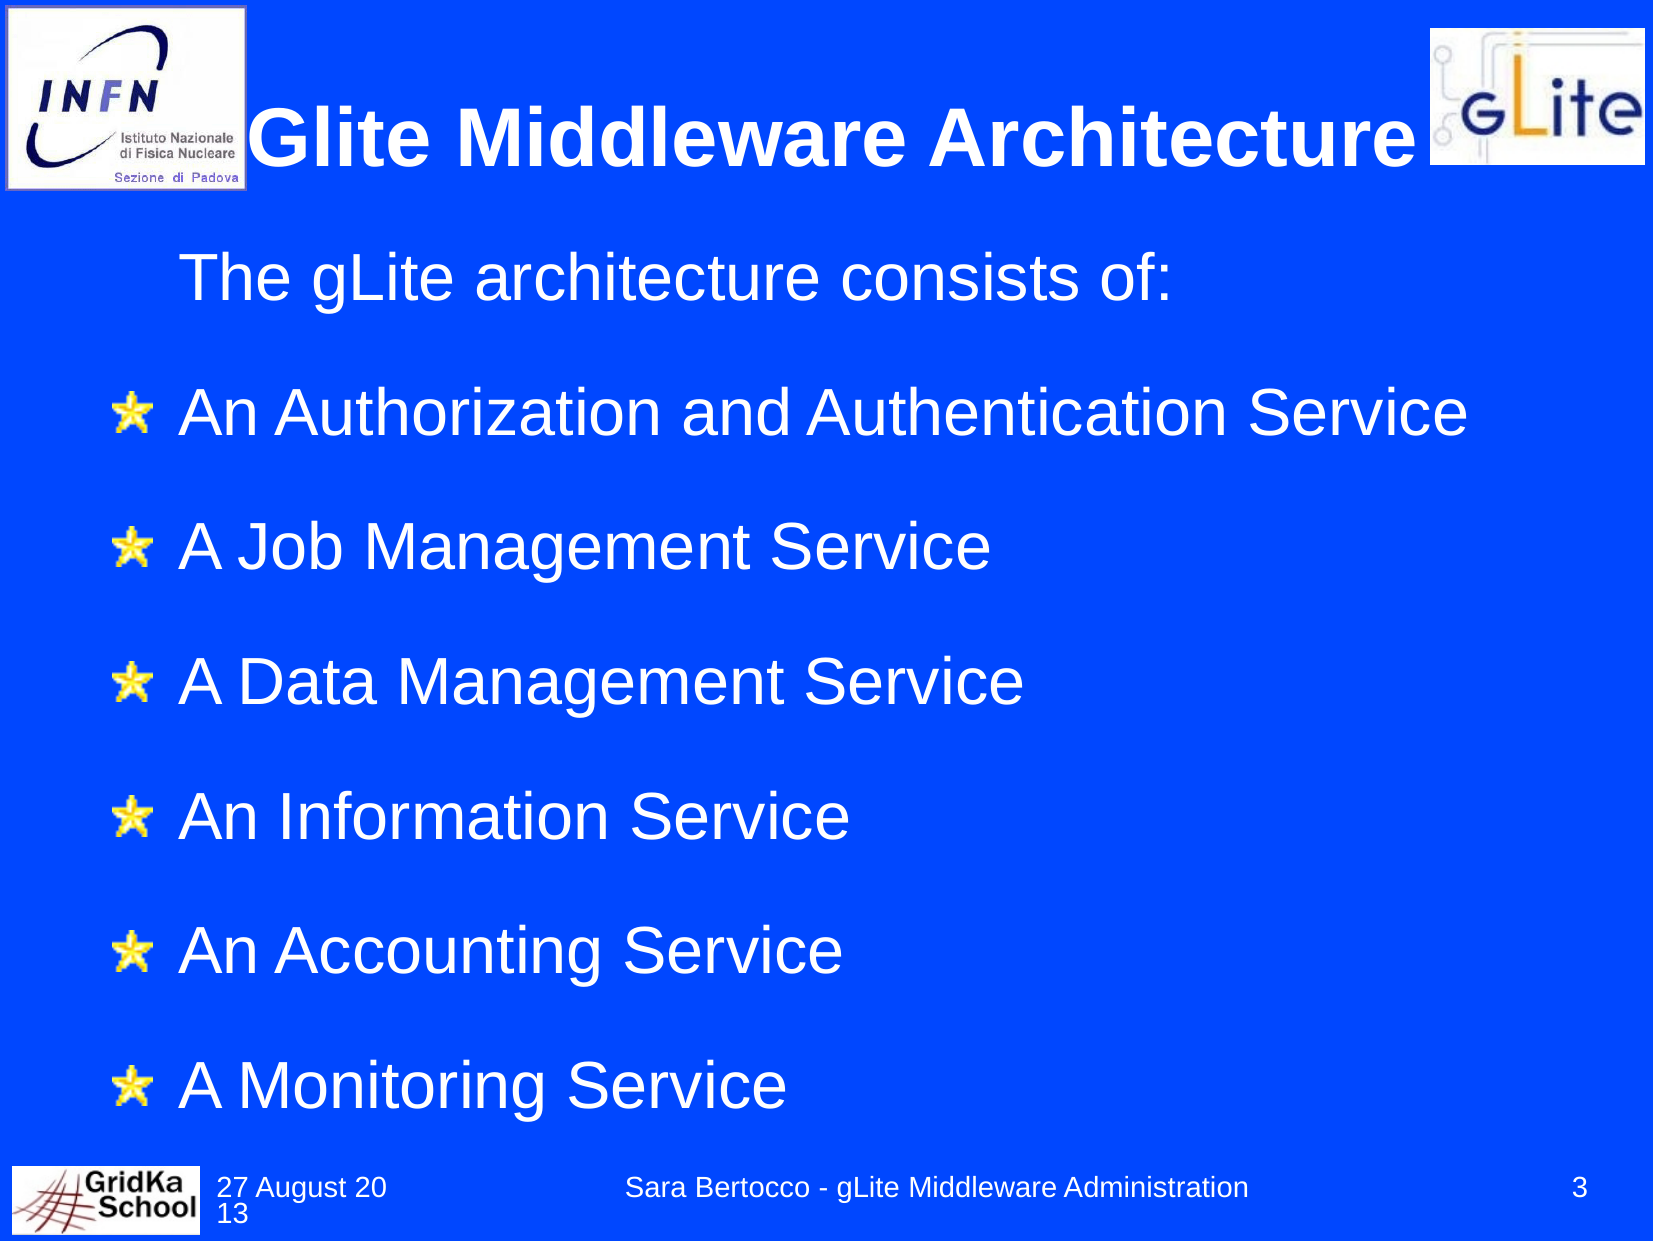

# Glite Middleware Architecture
The gLite architecture consists of:
An Authorization and Authentication Service
A Job Management Service
A Data Management Service
An Information Service
An Accounting Service
A Monitoring Service
27 August 2013
Sara Bertocco - gLite Middleware Administration
3